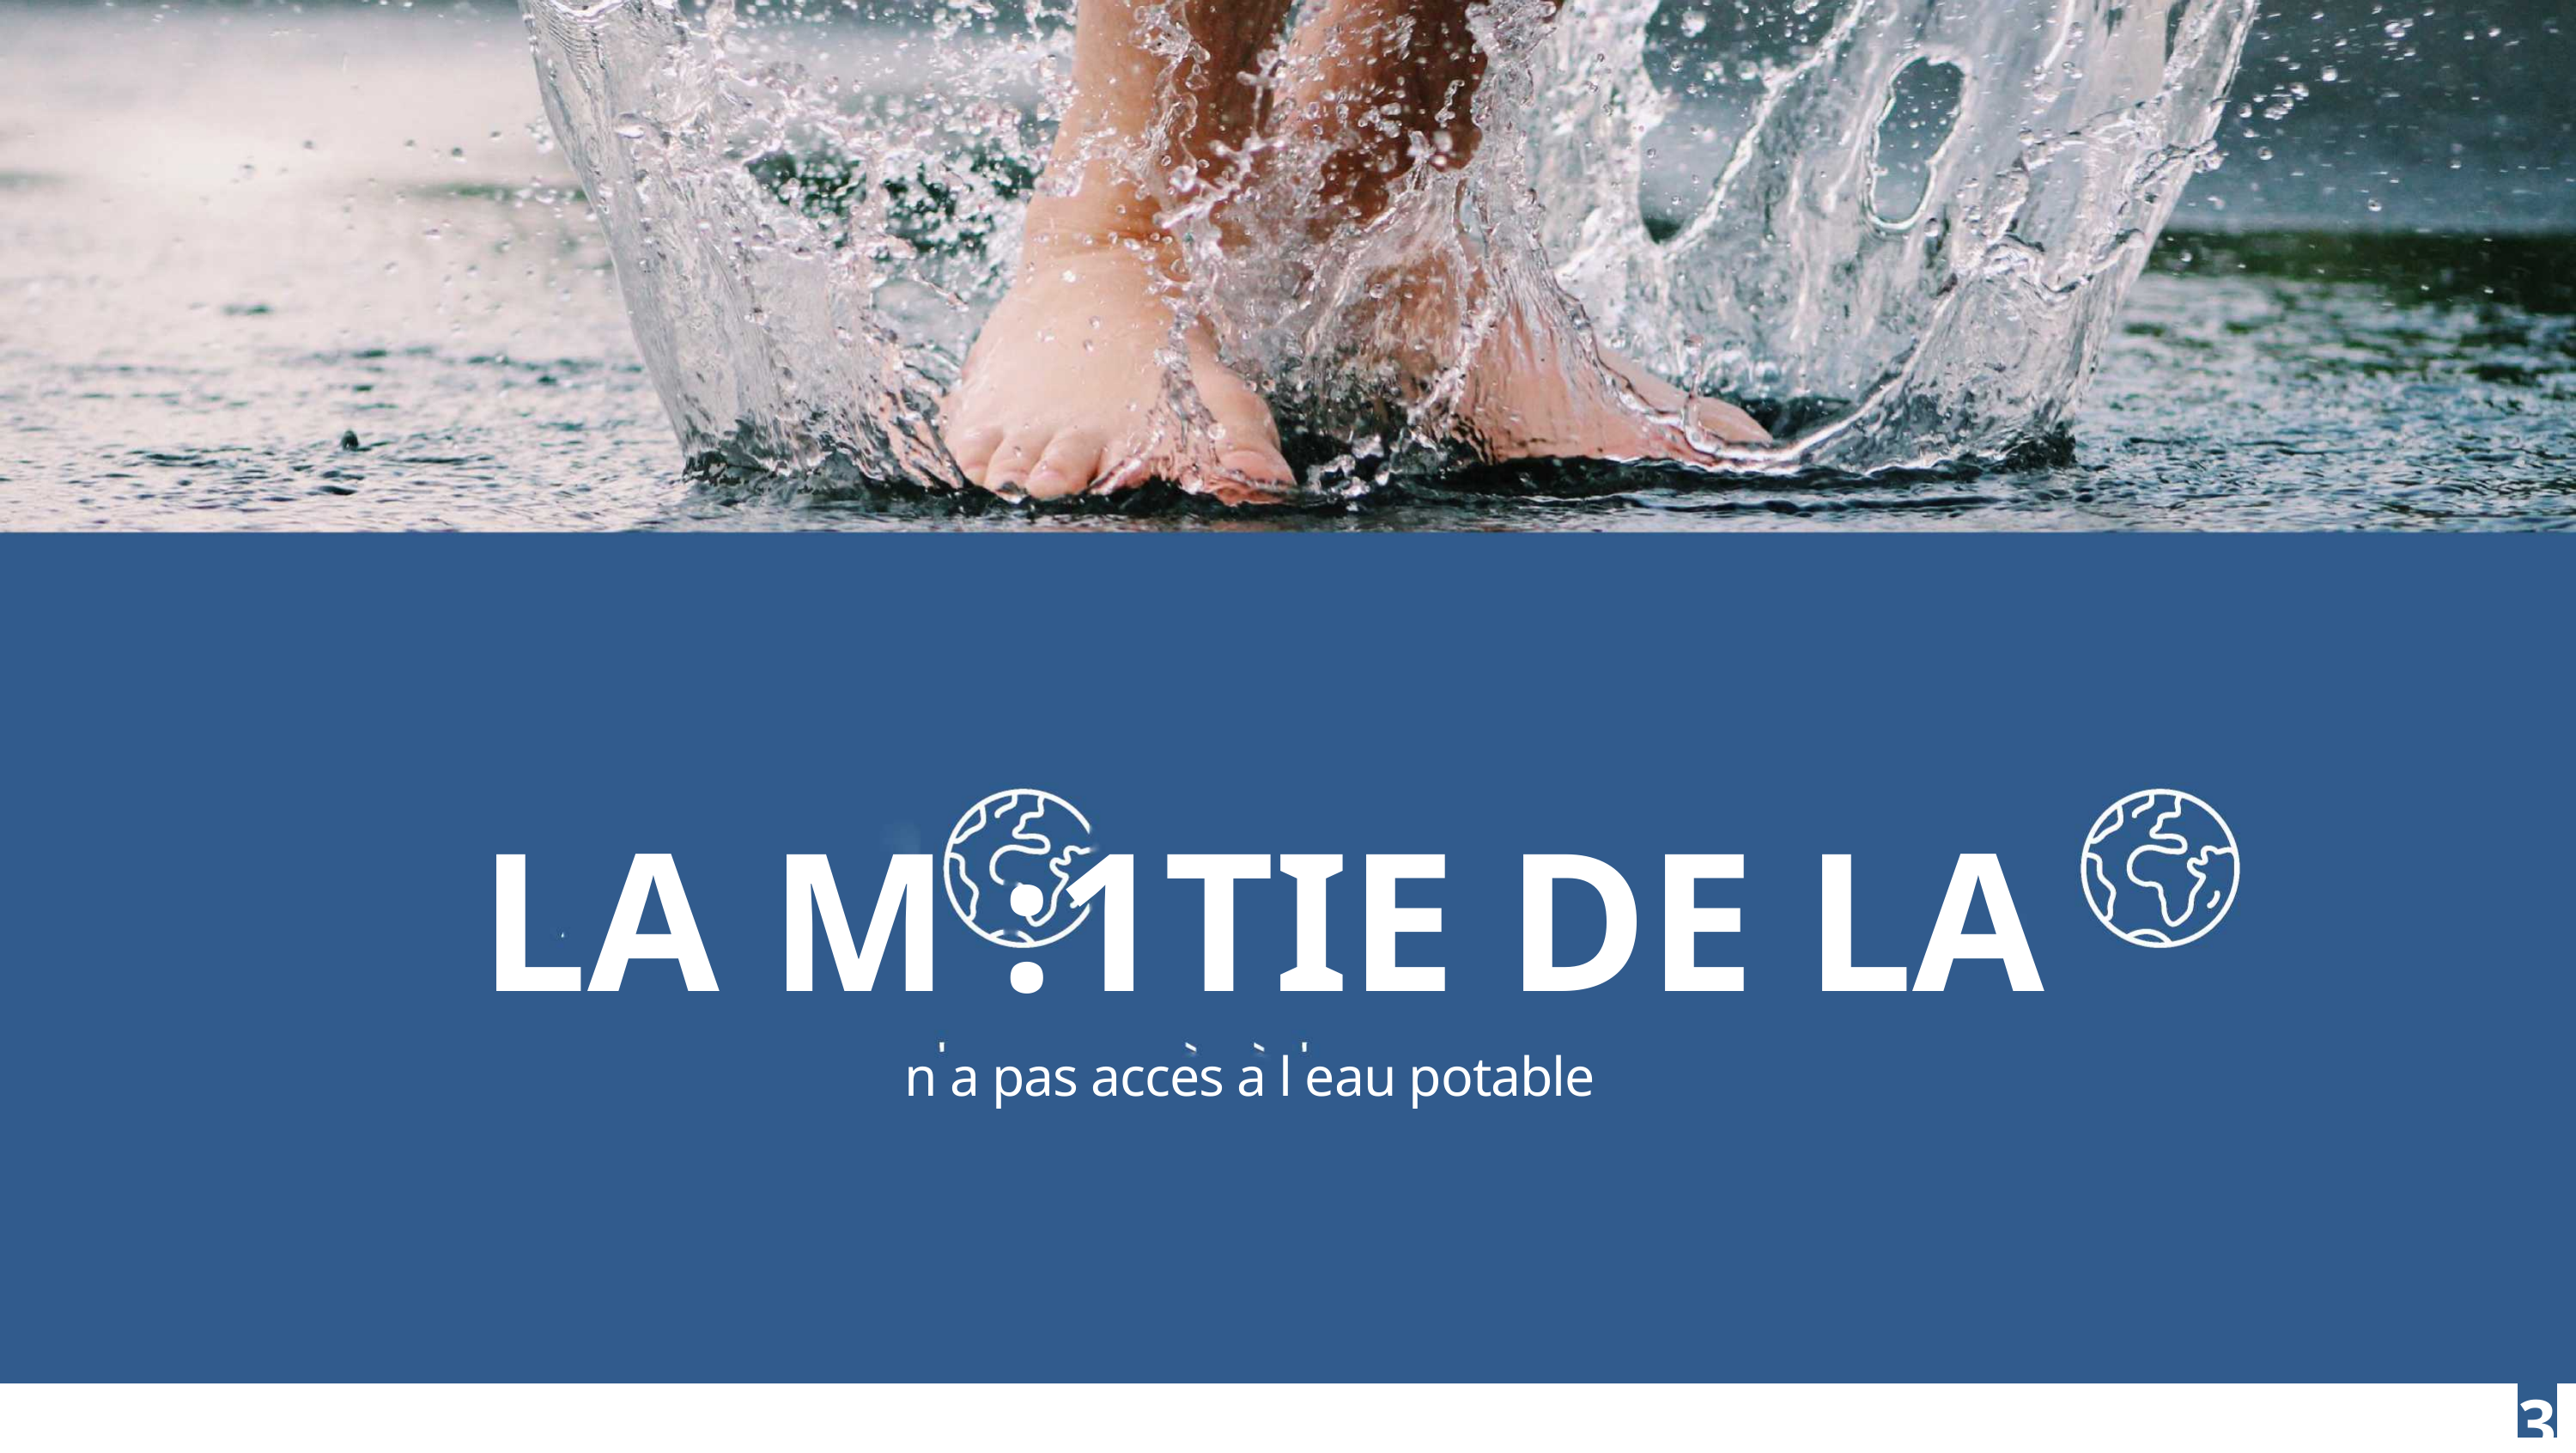

LA M :1TIE DE LA
n a pas acces a l eau potable
3